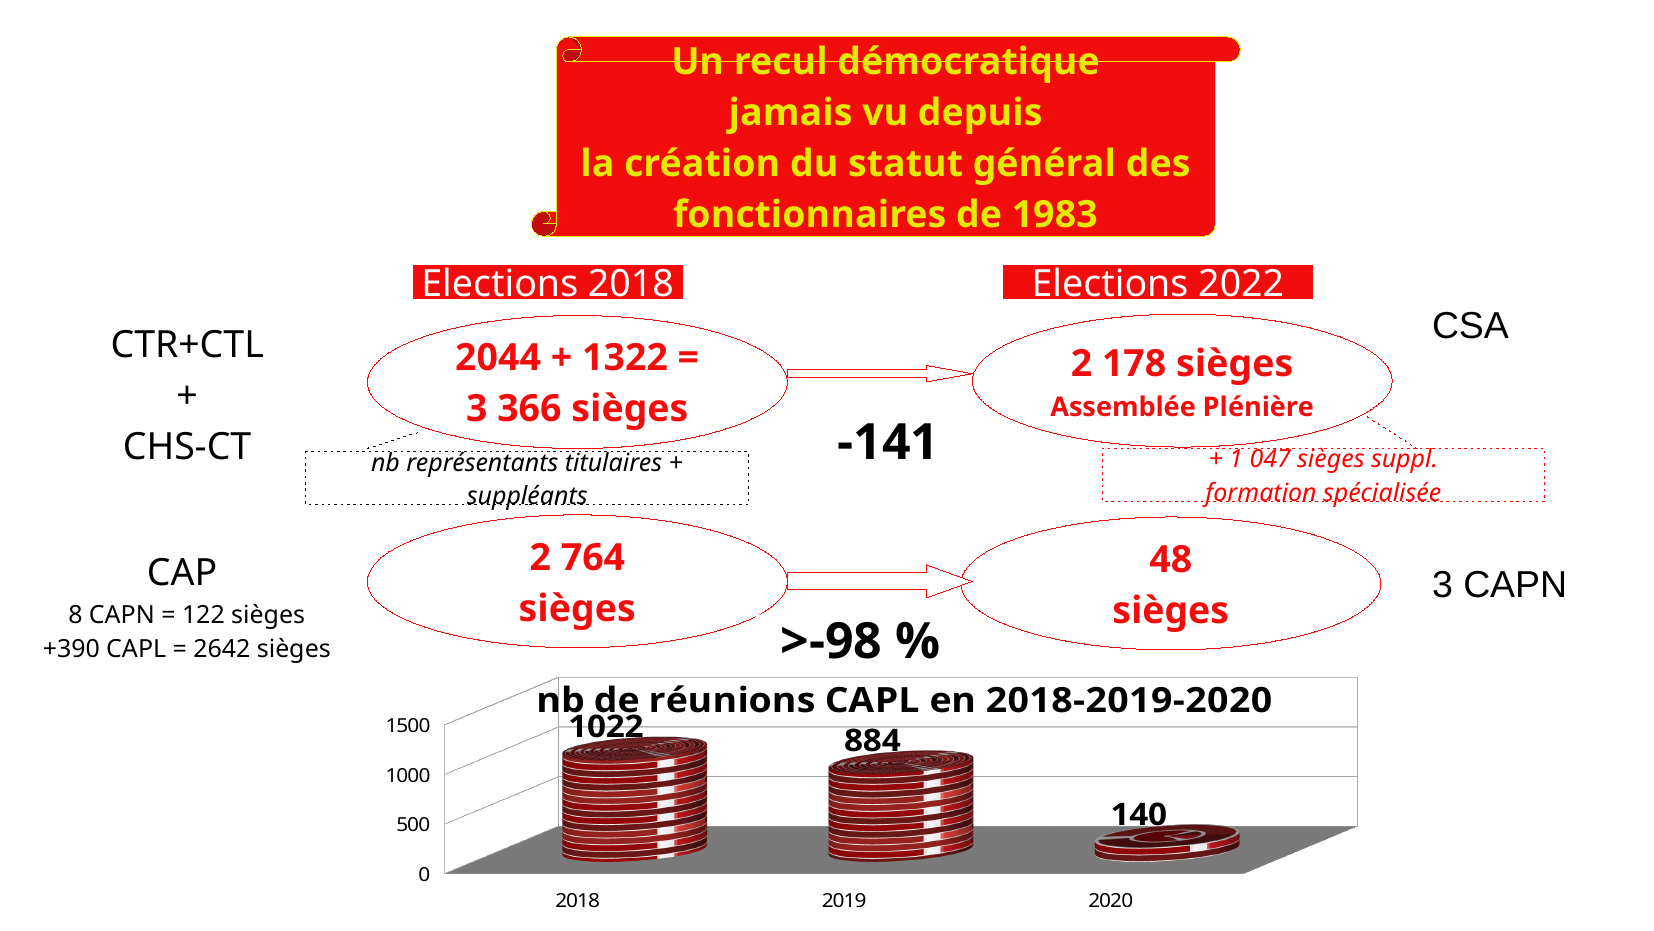

Un recul démocratique
jamais vu depuis
la création du statut général des fonctionnaires de 1983
Elections 2018
Elections 2022
CSA
2 178 sièges
Assemblée Plénière
2044 + 1322 =
3 366 sièges
CTR+CTL
+
CHS-CT
-141
+ 1 047 sièges suppl.
formation spécialisée
nb représentants titulaires + suppléants
2 764
sièges
48
sièges
CAP
8 CAPN = 122 sièges
+390 CAPL = 2642 sièges
3 CAPN
>-98 %
[unsupported chart]